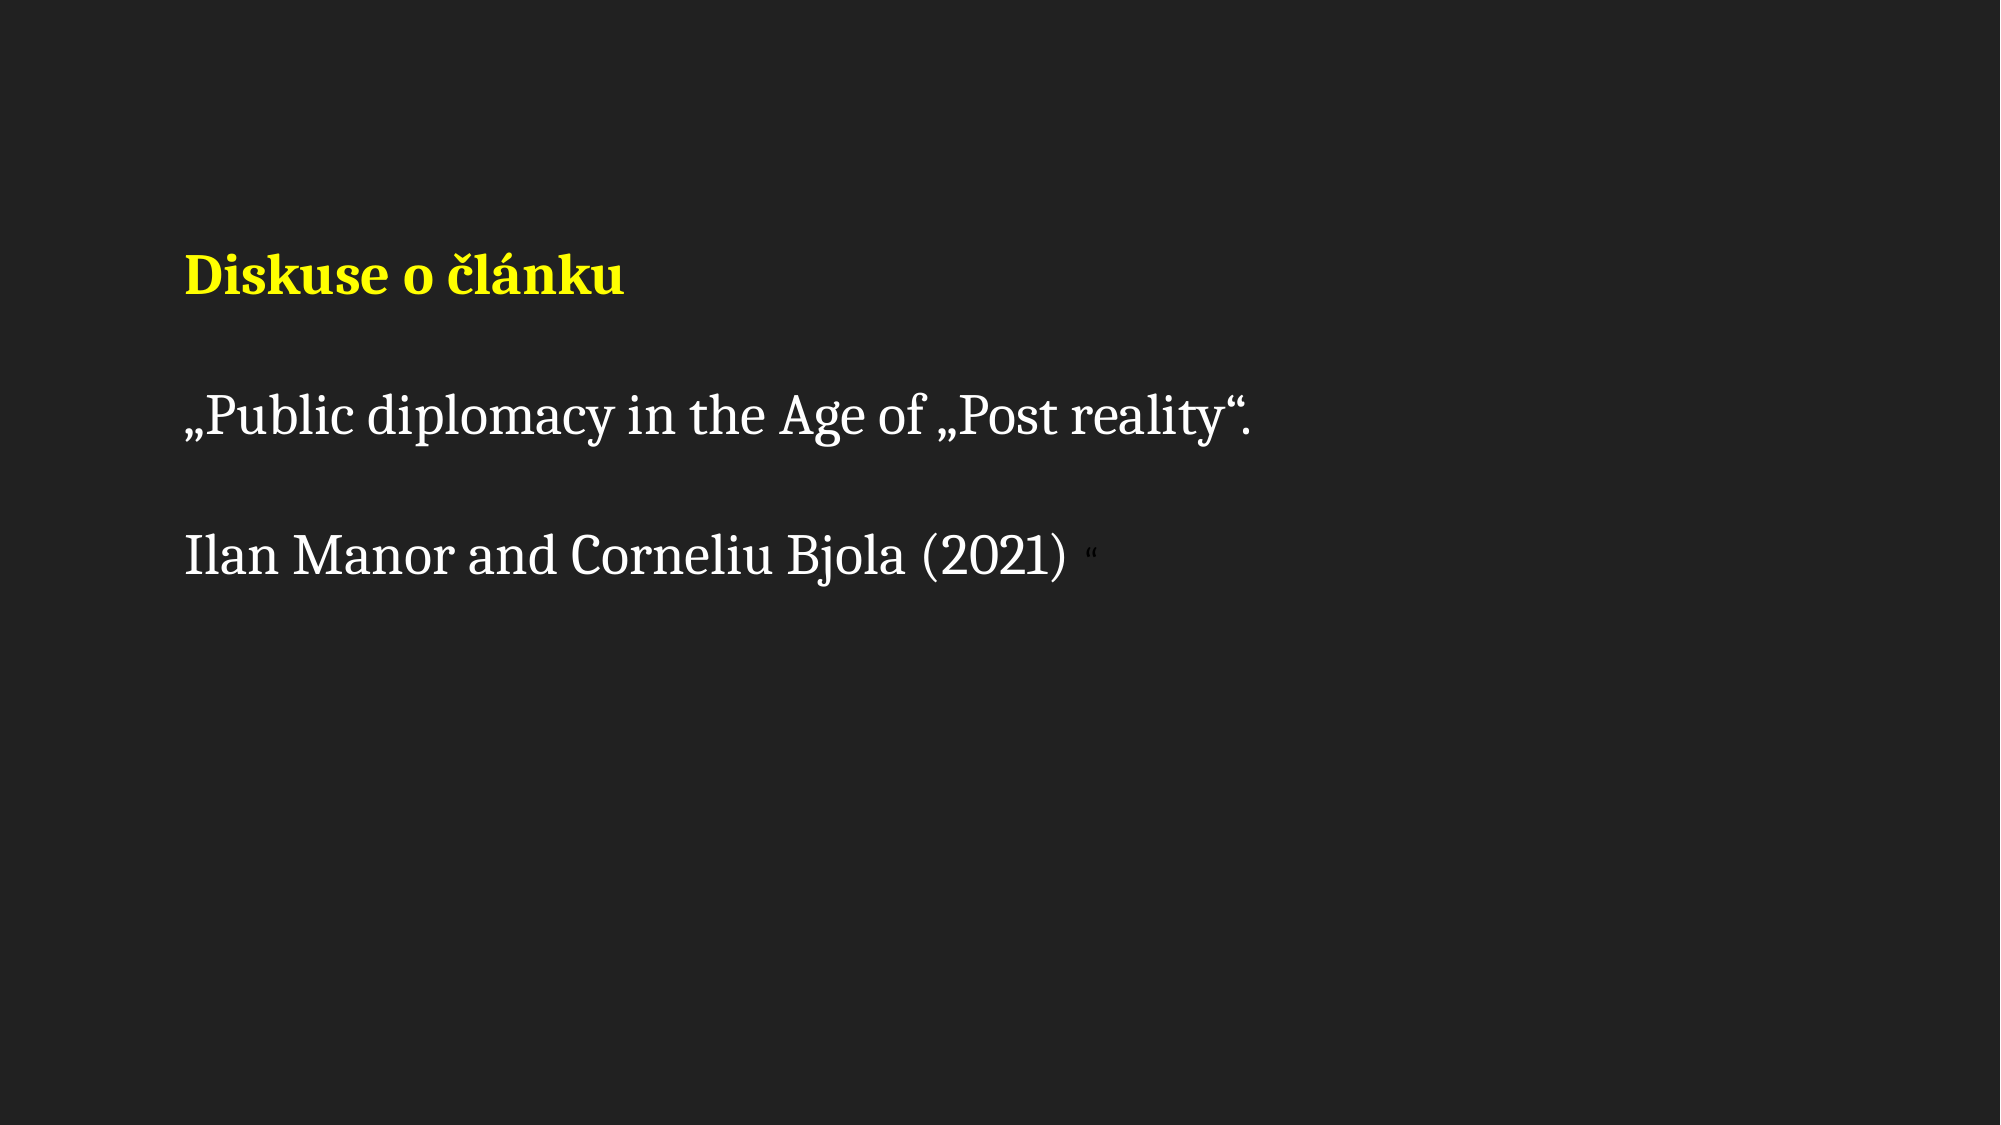

Diskuse o článku
„Public diplomacy in the Age of „Post reality“.
Ilan Manor and Corneliu Bjola (2021) “